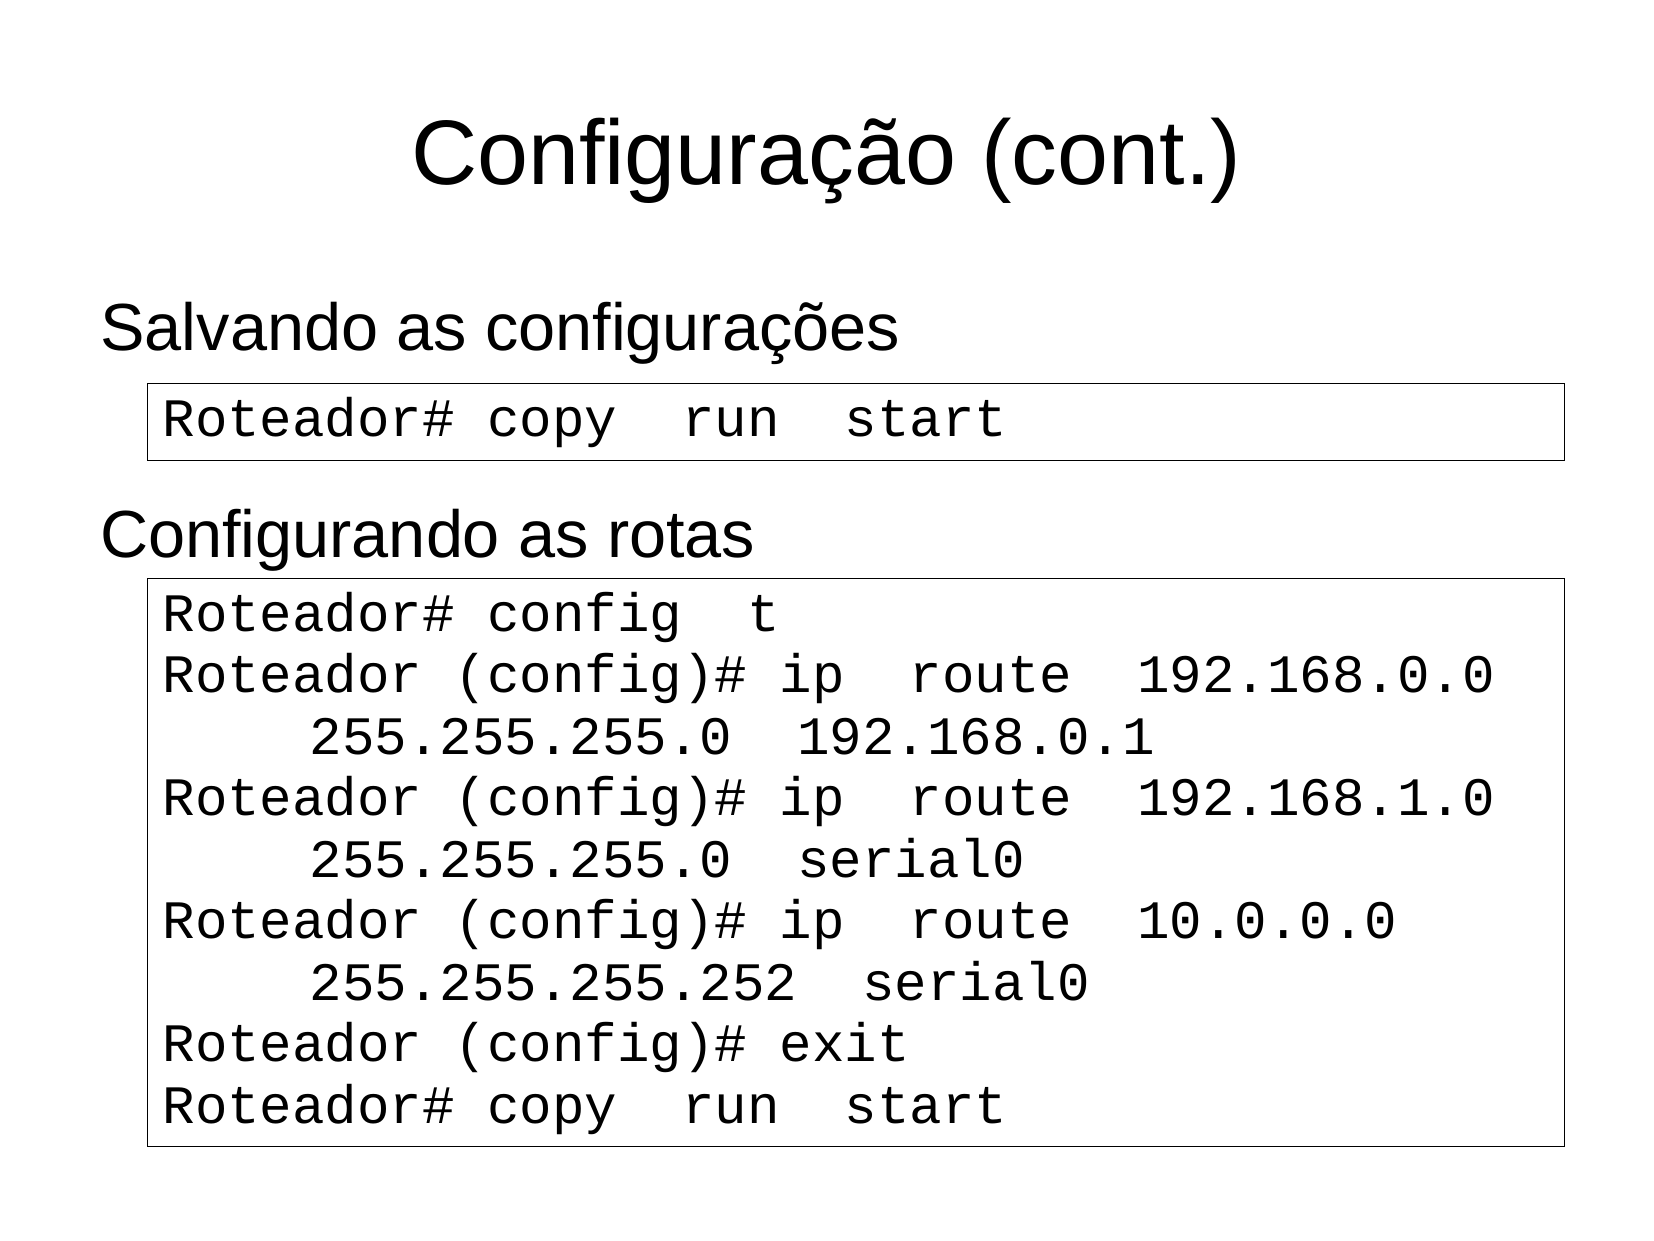

# Configuração (cont.)
Salvando as configurações
Roteador# copy run start
Configurando as rotas
Roteador# config t
Roteador (config)# ip route 192.168.0.0
		255.255.255.0 192.168.0.1
Roteador (config)# ip route 192.168.1.0
		255.255.255.0 serial0
Roteador (config)# ip route 10.0.0.0
		255.255.255.252 serial0
Roteador (config)# exit
Roteador# copy run start